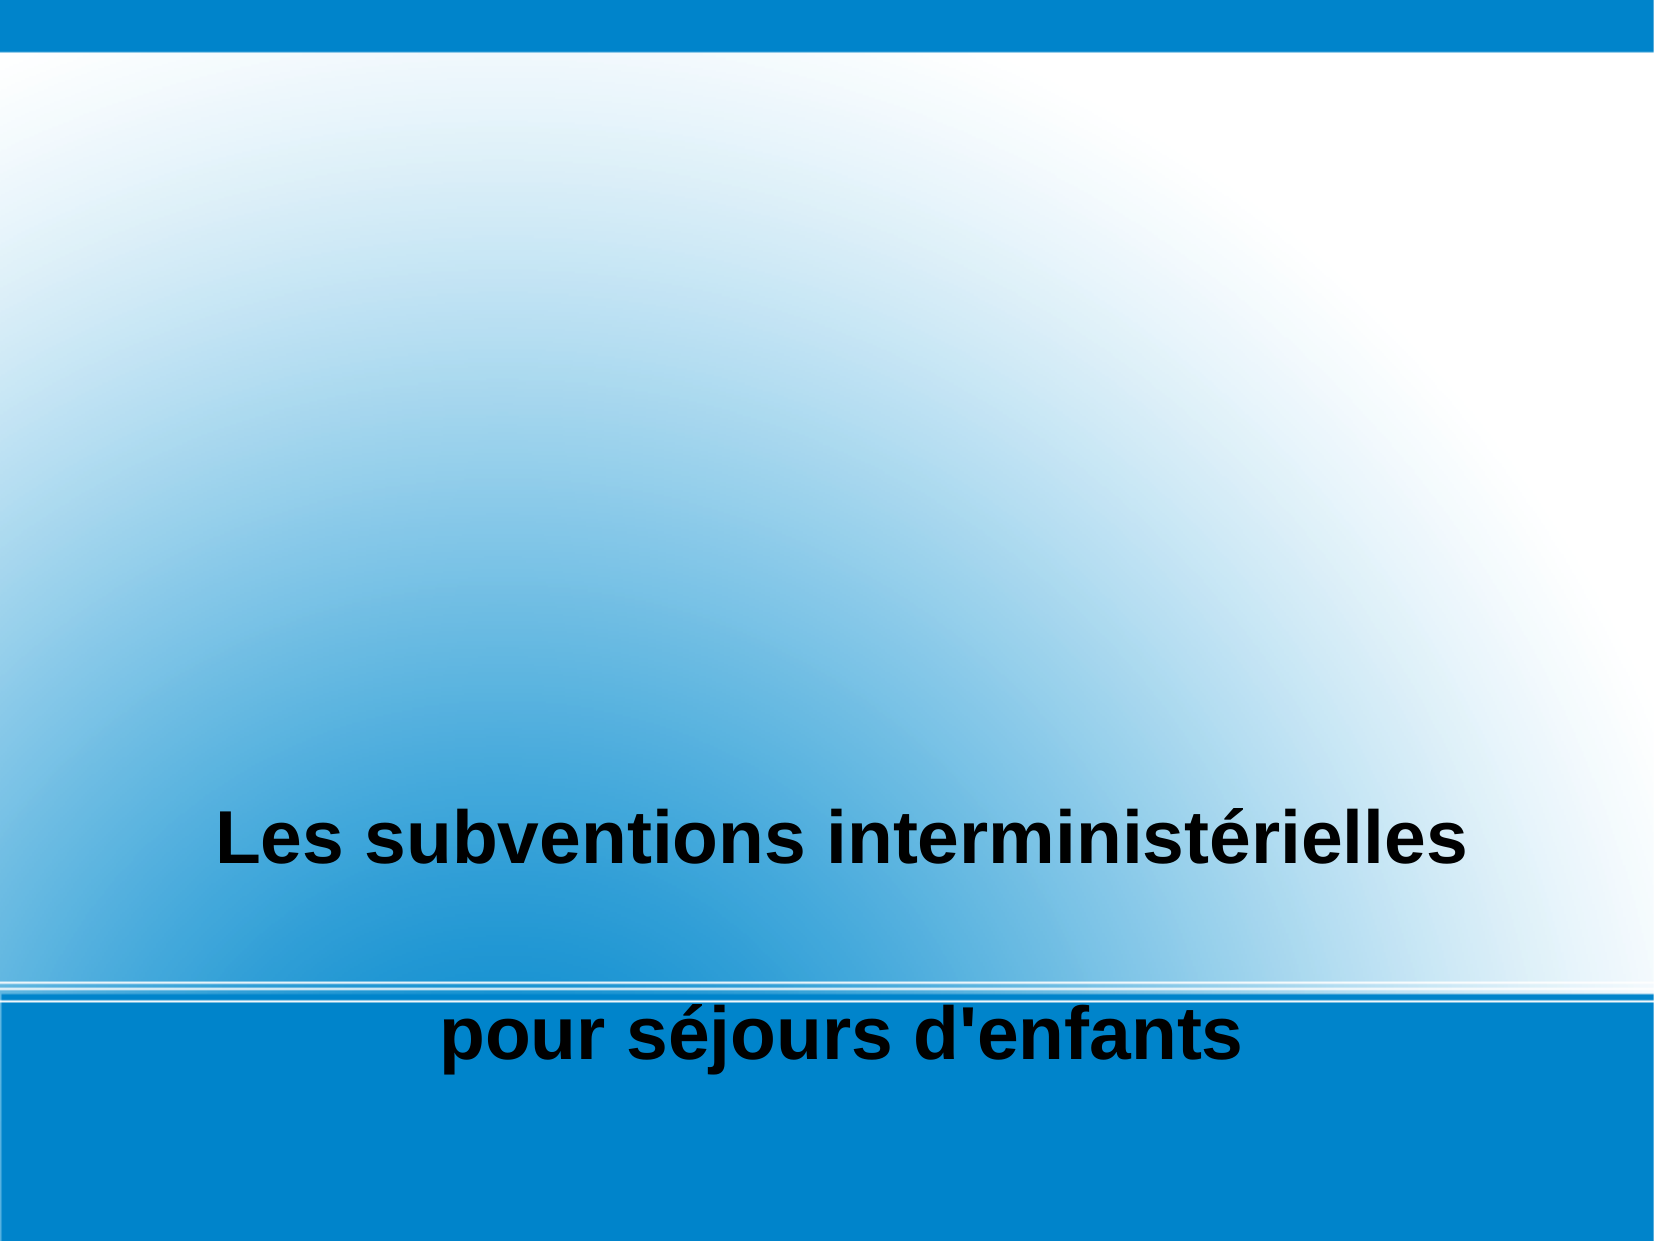

# Les subventions interministérielles
pour séjours d'enfants